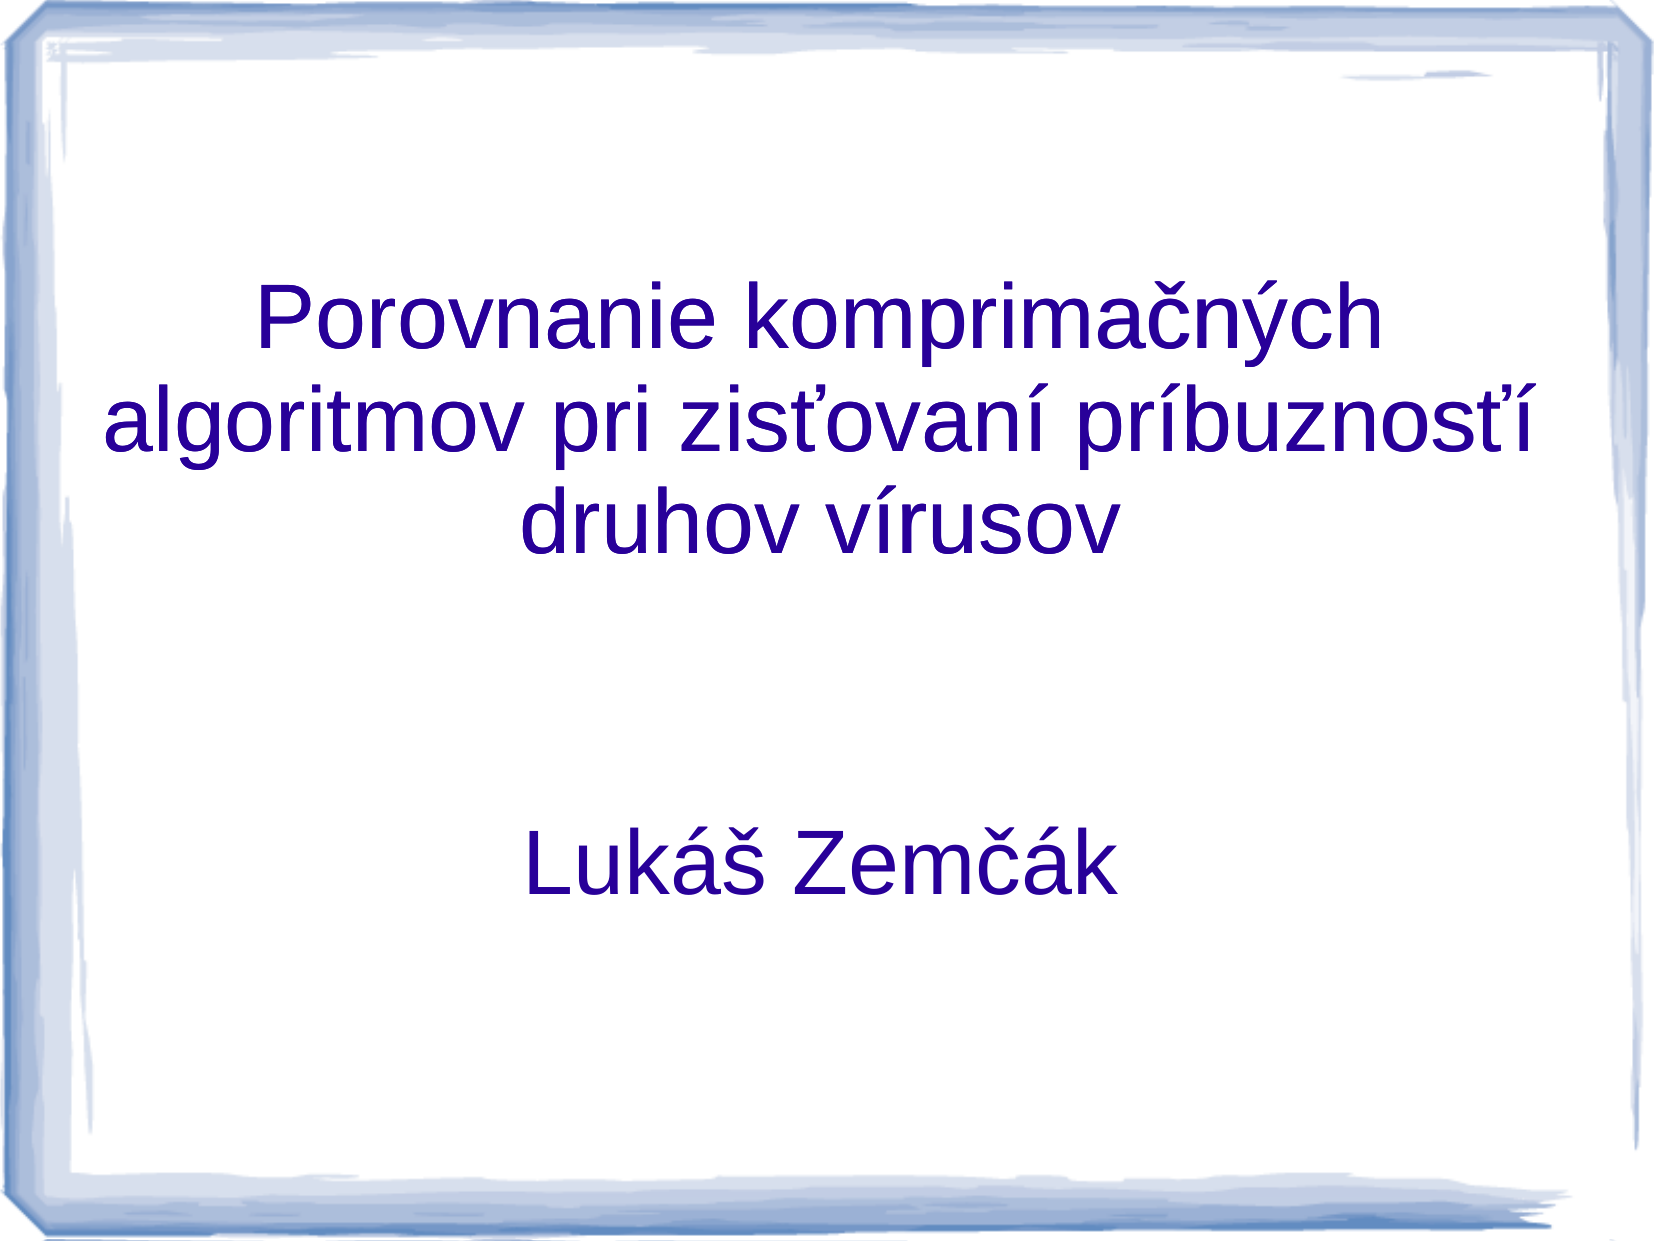

# Porovnanie komprimačných algoritmov pri zisťovaní príbuznosťí druhov vírusov
Porovnanie komprimačných algoritmov pri zisťovaní príbuznosťí druhov vírusov
Lukáš Zemčák